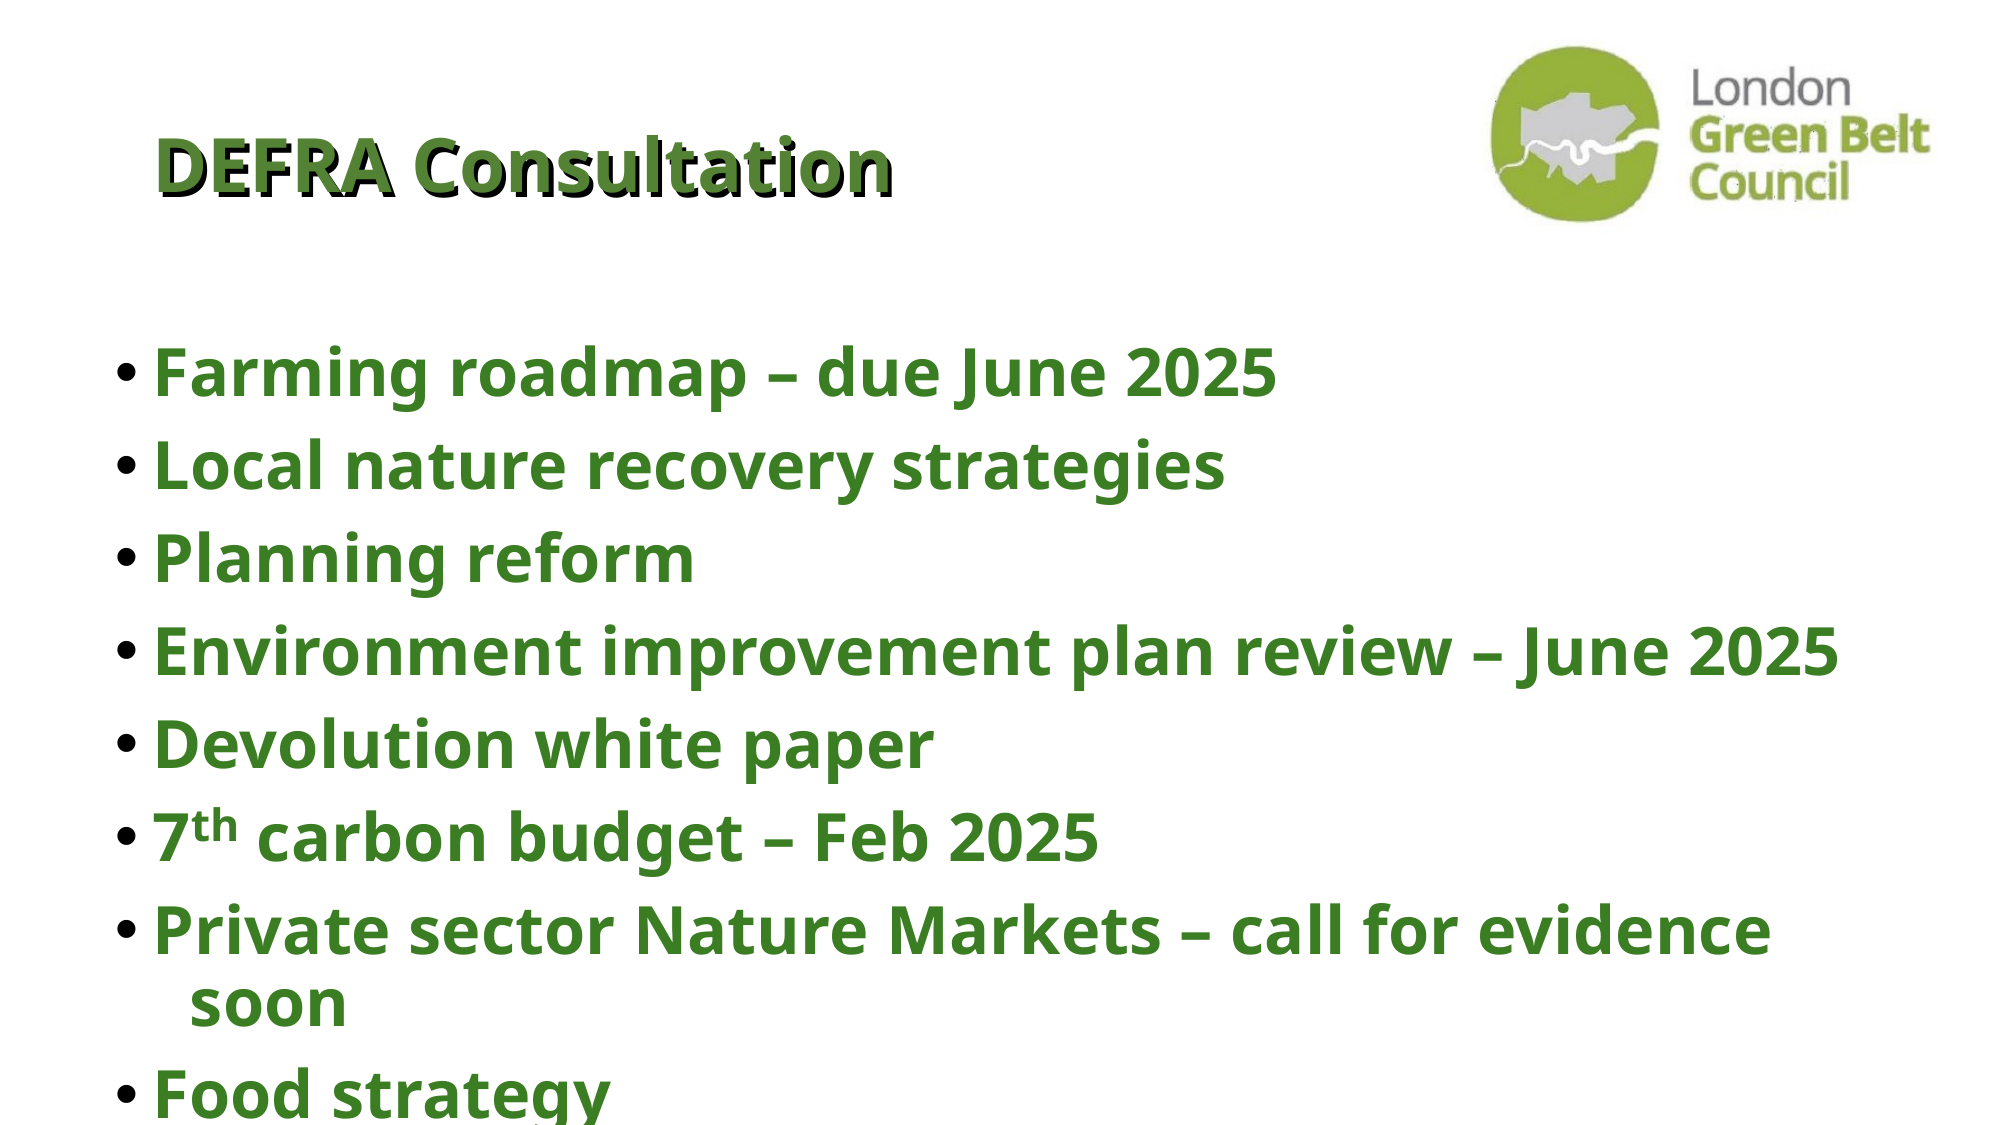

# DEFRA Consultation
Farming roadmap – due June 2025
Local nature recovery strategies
Planning reform
Environment improvement plan review – June 2025
Devolution white paper
7th carbon budget – Feb 2025
Private sector Nature Markets – call for evidence soon
Food strategy